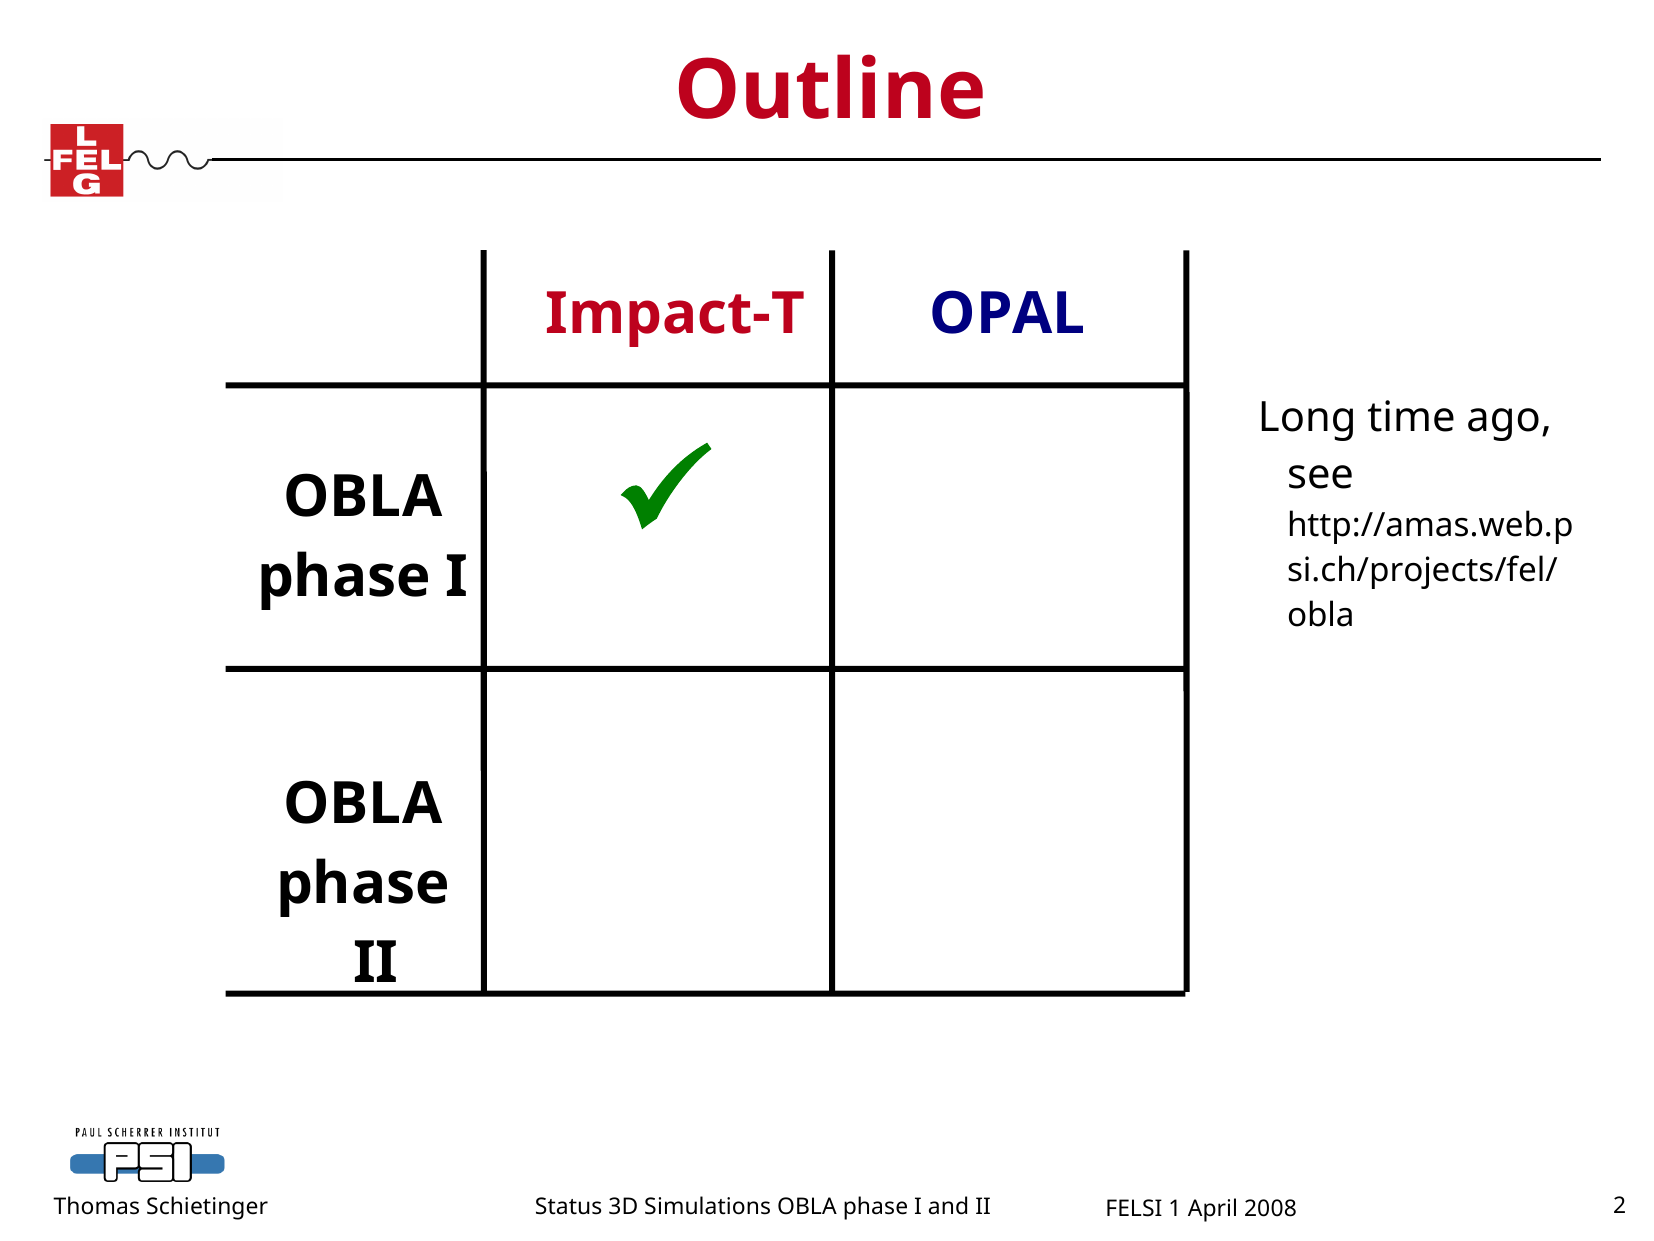

# Outline
Impact-T
OPAL
Long time ago, see http://amas.web.psi.ch/projects/fel/obla
OBLA
phase I
✓
OBLA
phase II